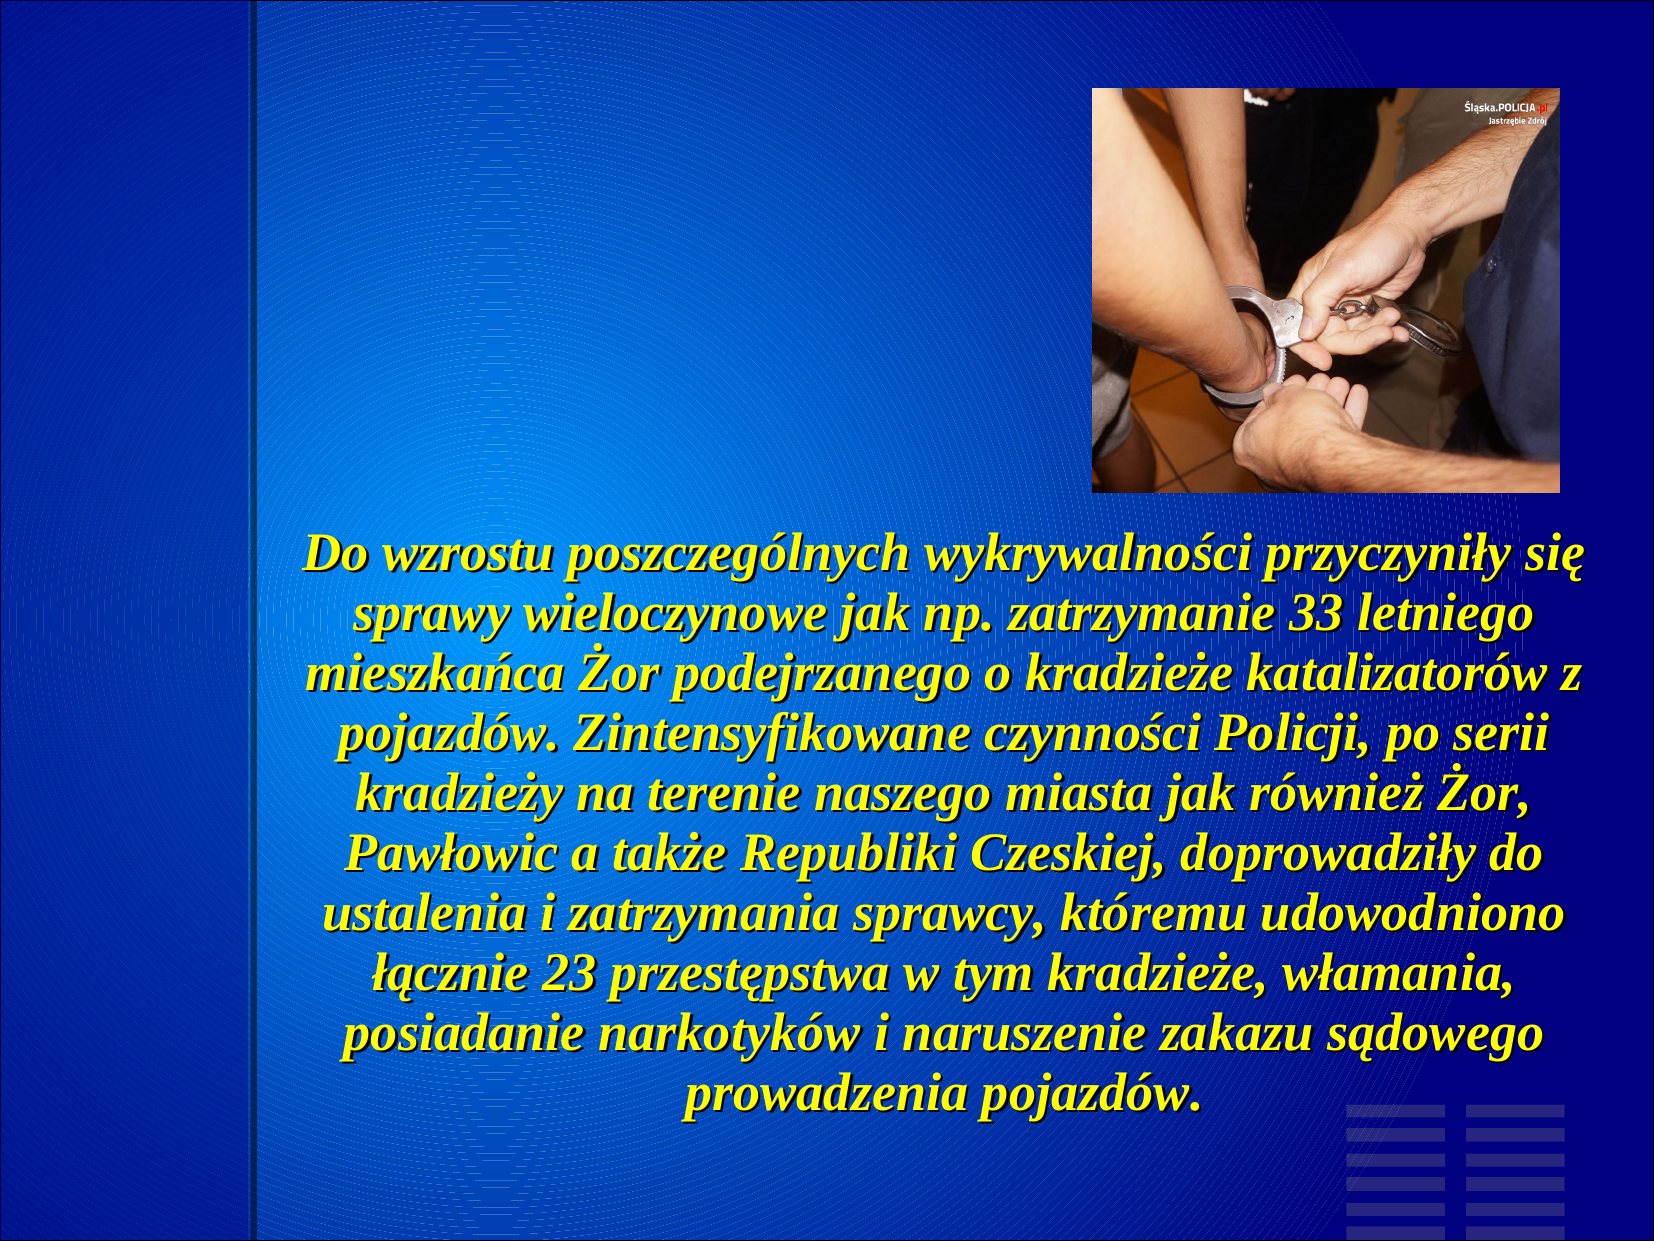

Do wzrostu poszczególnych wykrywalności przyczyniły się sprawy wieloczynowe jak np. zatrzymanie 33 letniego mieszkańca Żor podejrzanego o kradzieże katalizatorów z pojazdów. Zintensyfikowane czynności Policji, po serii kradzieży na terenie naszego miasta jak również Żor, Pawłowic a także Republiki Czeskiej, doprowadziły do ustalenia i zatrzymania sprawcy, któremu udowodniono łącznie 23 przestępstwa w tym kradzieże, włamania, posiadanie narkotyków i naruszenie zakazu sądowego prowadzenia pojazdów.